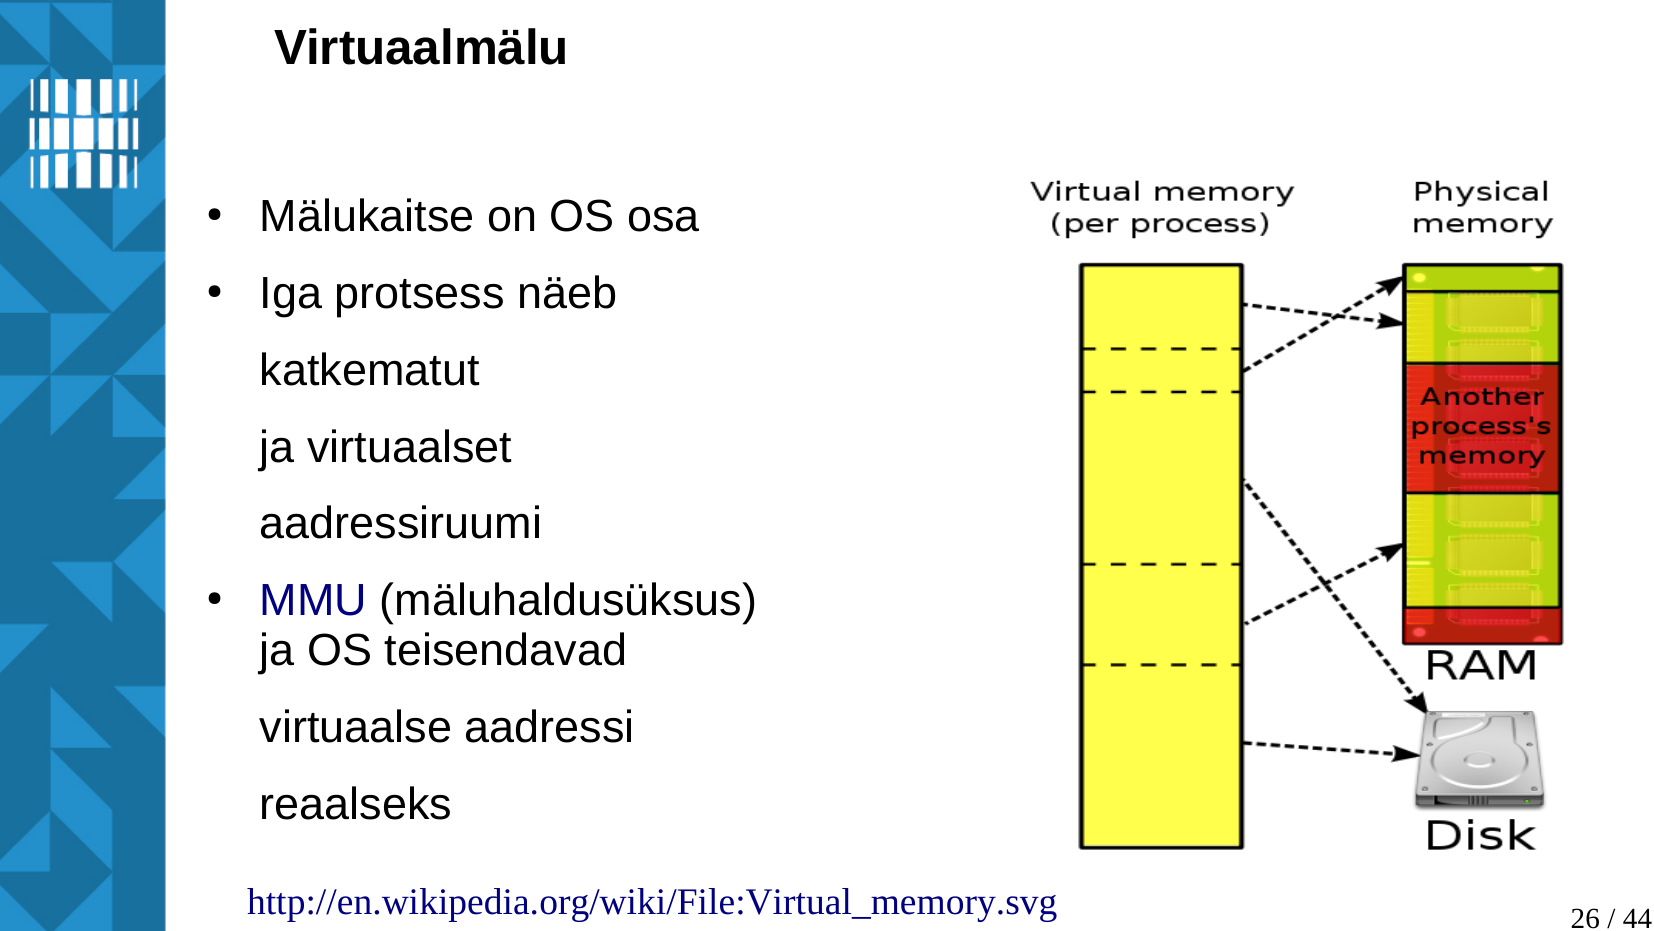

# Virtuaalmälu
Mälukaitse on OS osa
Iga protsess näeb
katkematut
ja virtuaalset
aadressiruumi
MMU (mäluhaldusüksus)
ja OS teisendavad
virtuaalse aadressi
reaalseks
http://en.wikipedia.org/wiki/File:Virtual_memory.svg
26